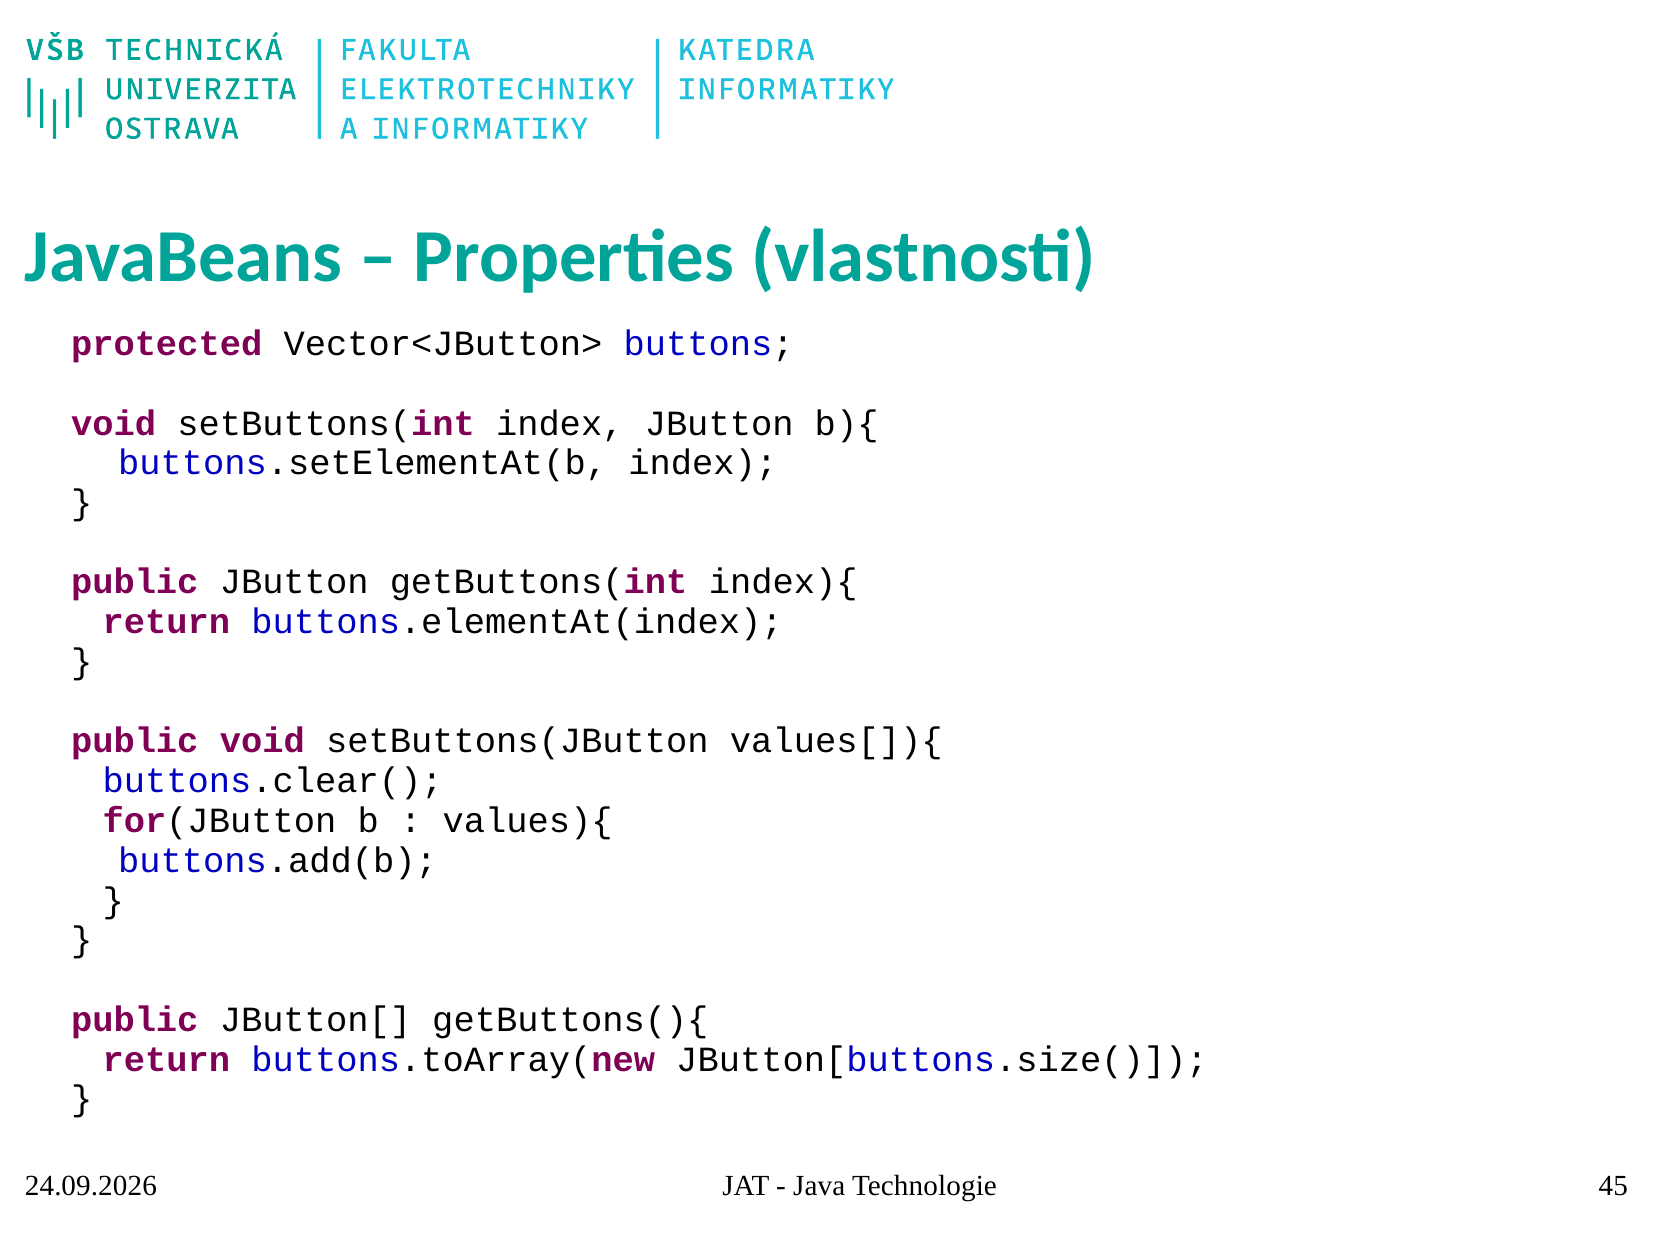

JavaBeans – Properties (vlastnosti)
# protected Vector<JButton> buttons;
	void setButtons(int index, JButton b){
			buttons.setElementAt(b, index);
	}
	public JButton getButtons(int index){
		return buttons.elementAt(index);
	}
	public void setButtons(JButton values[]){
		buttons.clear();
		for(JButton b : values){
			buttons.add(b);
		}
	}
	public JButton[] getButtons(){
		return buttons.toArray(new JButton[buttons.size()]);
	}
JAT - Java Technologie
45